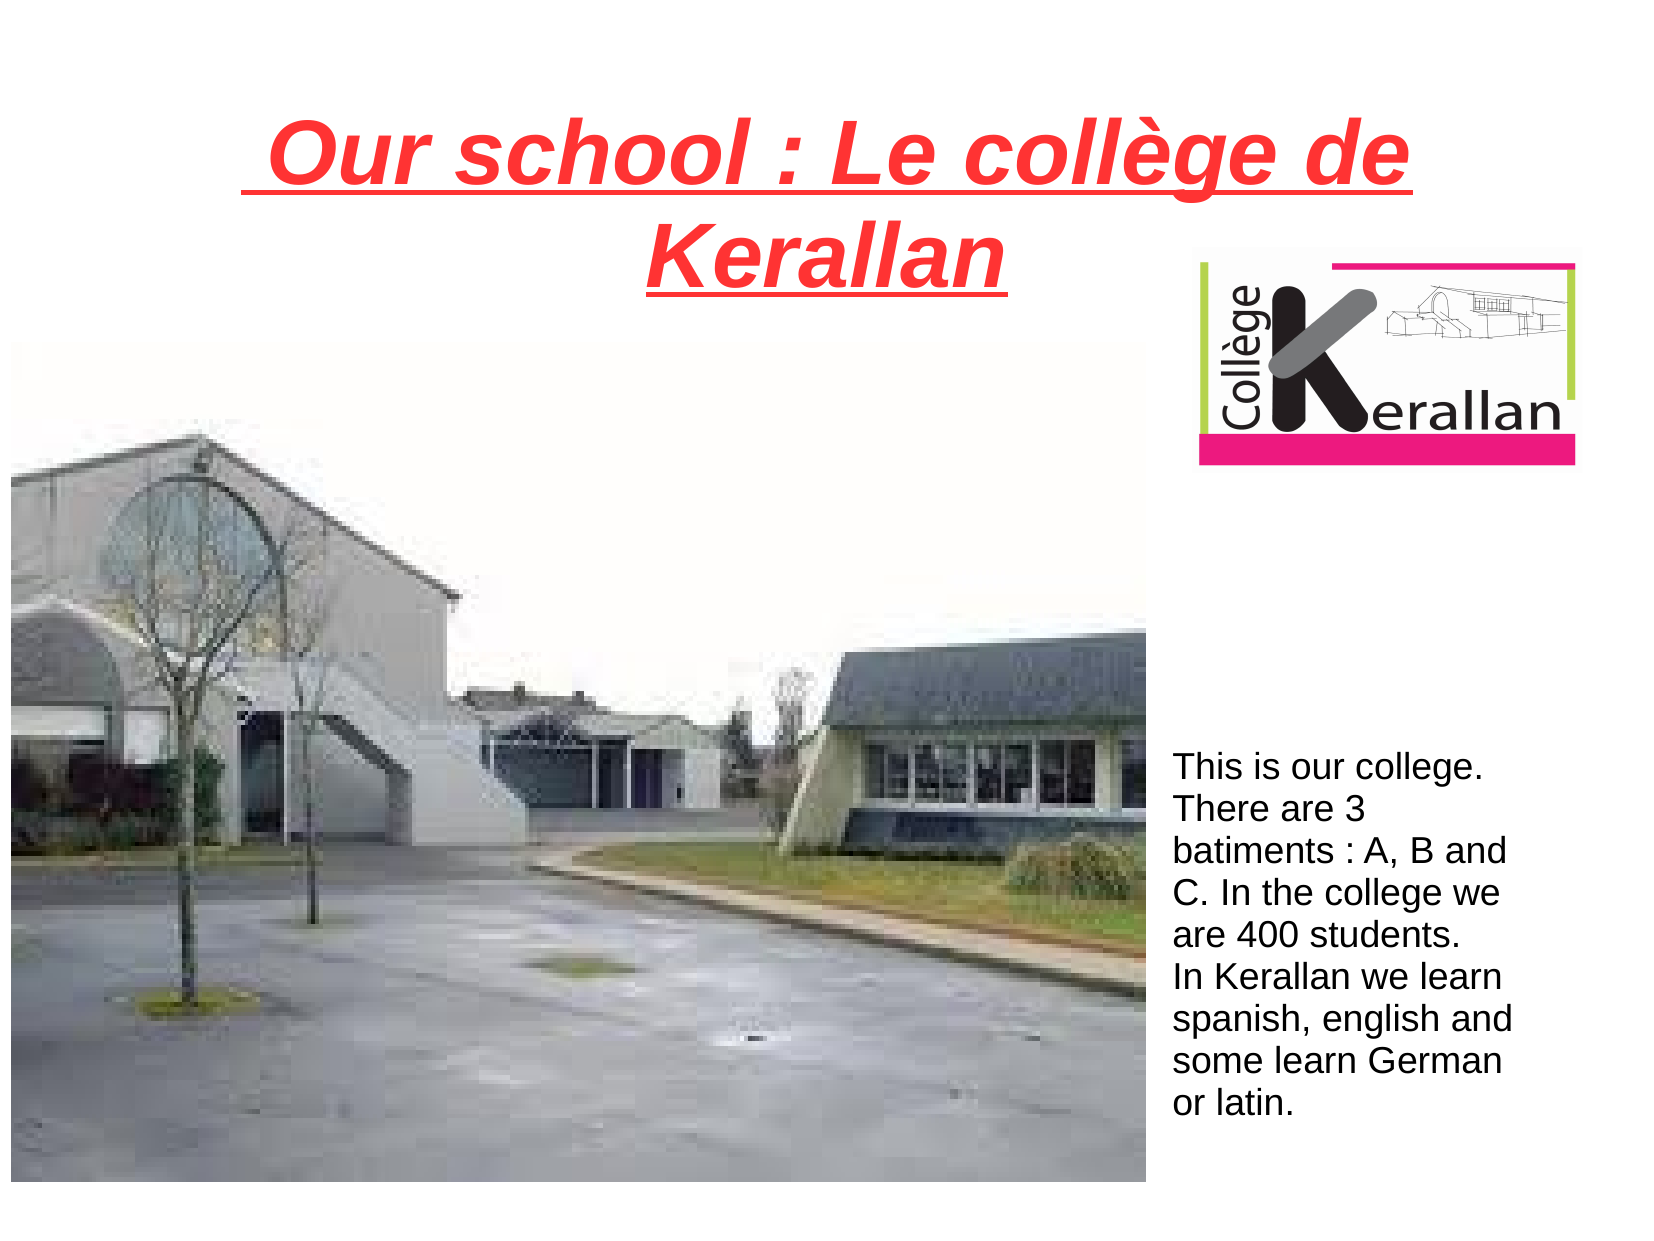

# Our school : Le collège de Kerallan
This is our college.
There are 3 batiments : A, B and C. In the college we are 400 students.
In Kerallan we learn spanish, english and some learn German or latin.